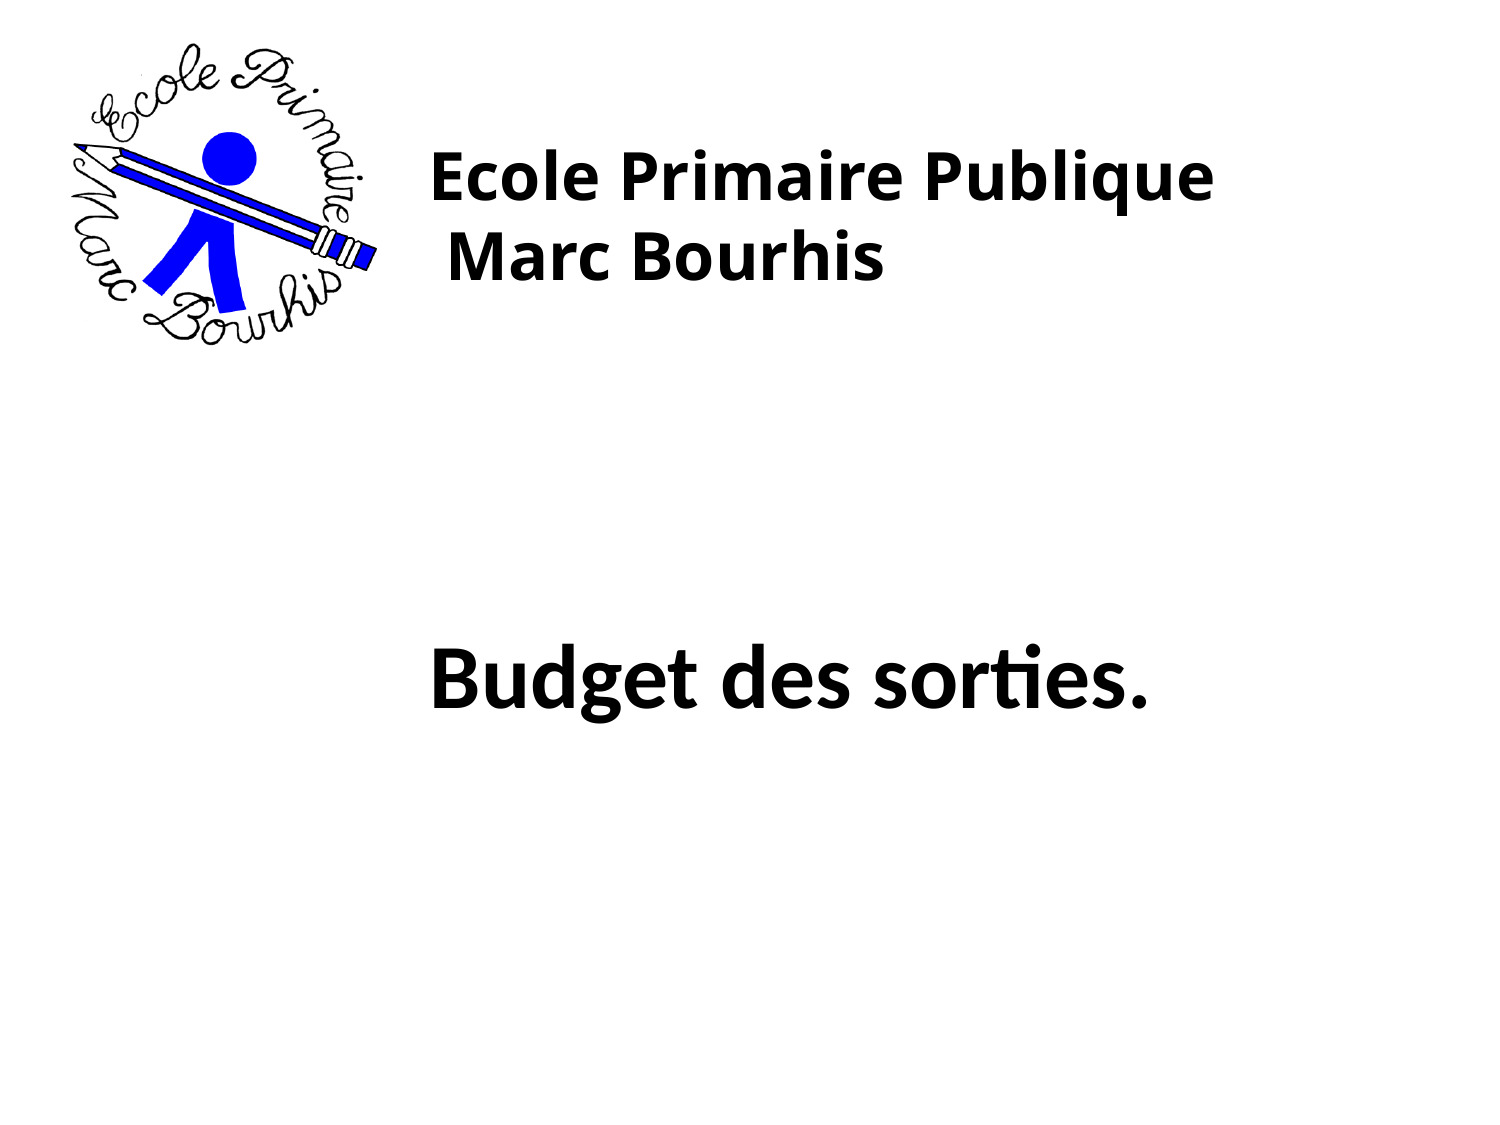

Ecole Primaire Publique
 Marc Bourhis
# Budget des sorties.